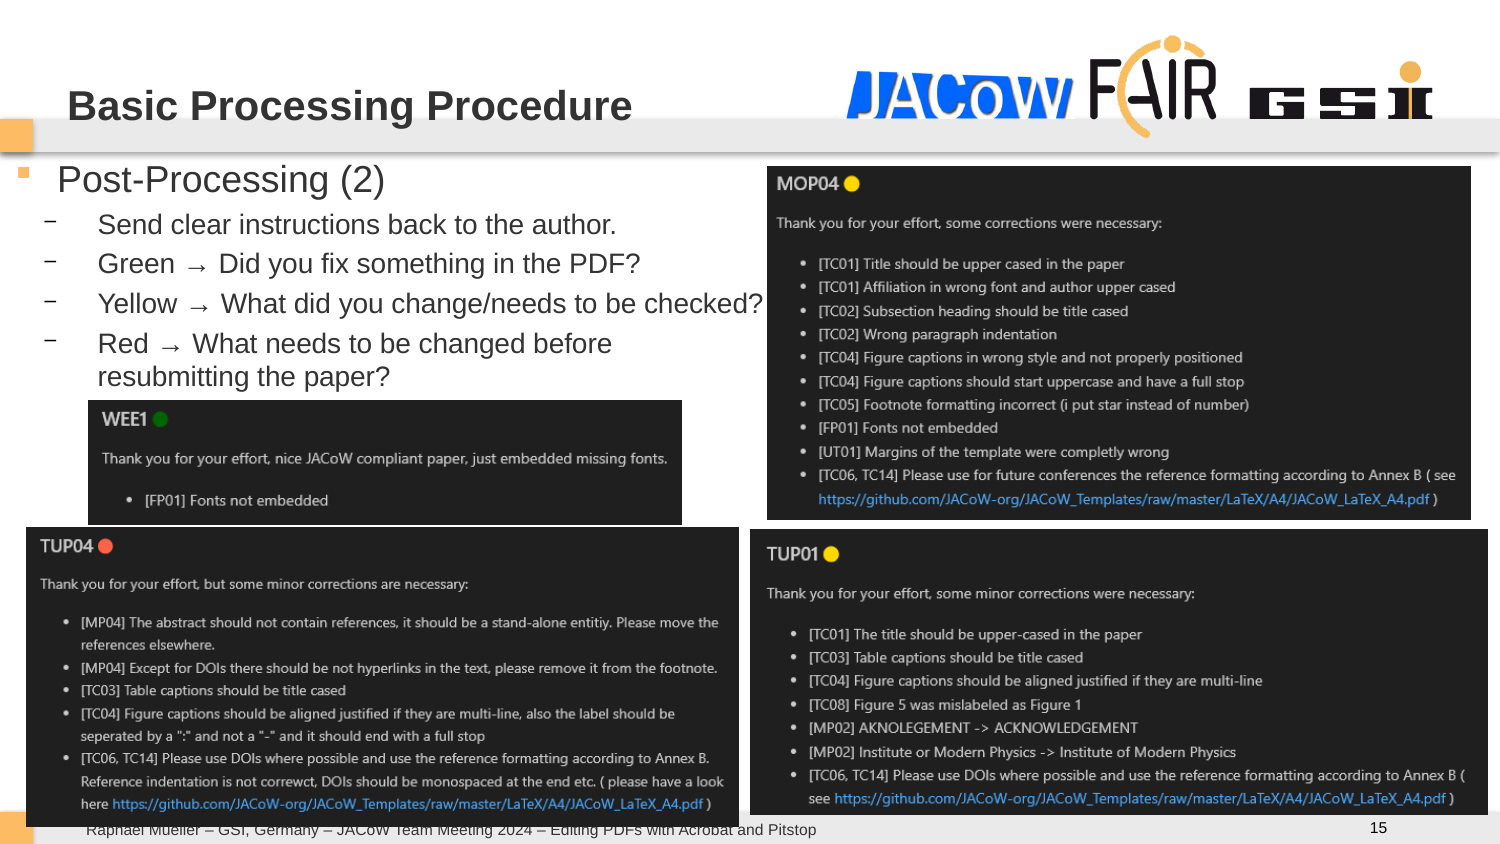

Basic Processing Procedure
# Post-Processing (2)
Send clear instructions back to the author.
Green → Did you fix something in the PDF?
Yellow → What did you change/needs to be checked?
Red → What needs to be changed before
resubmitting the paper?